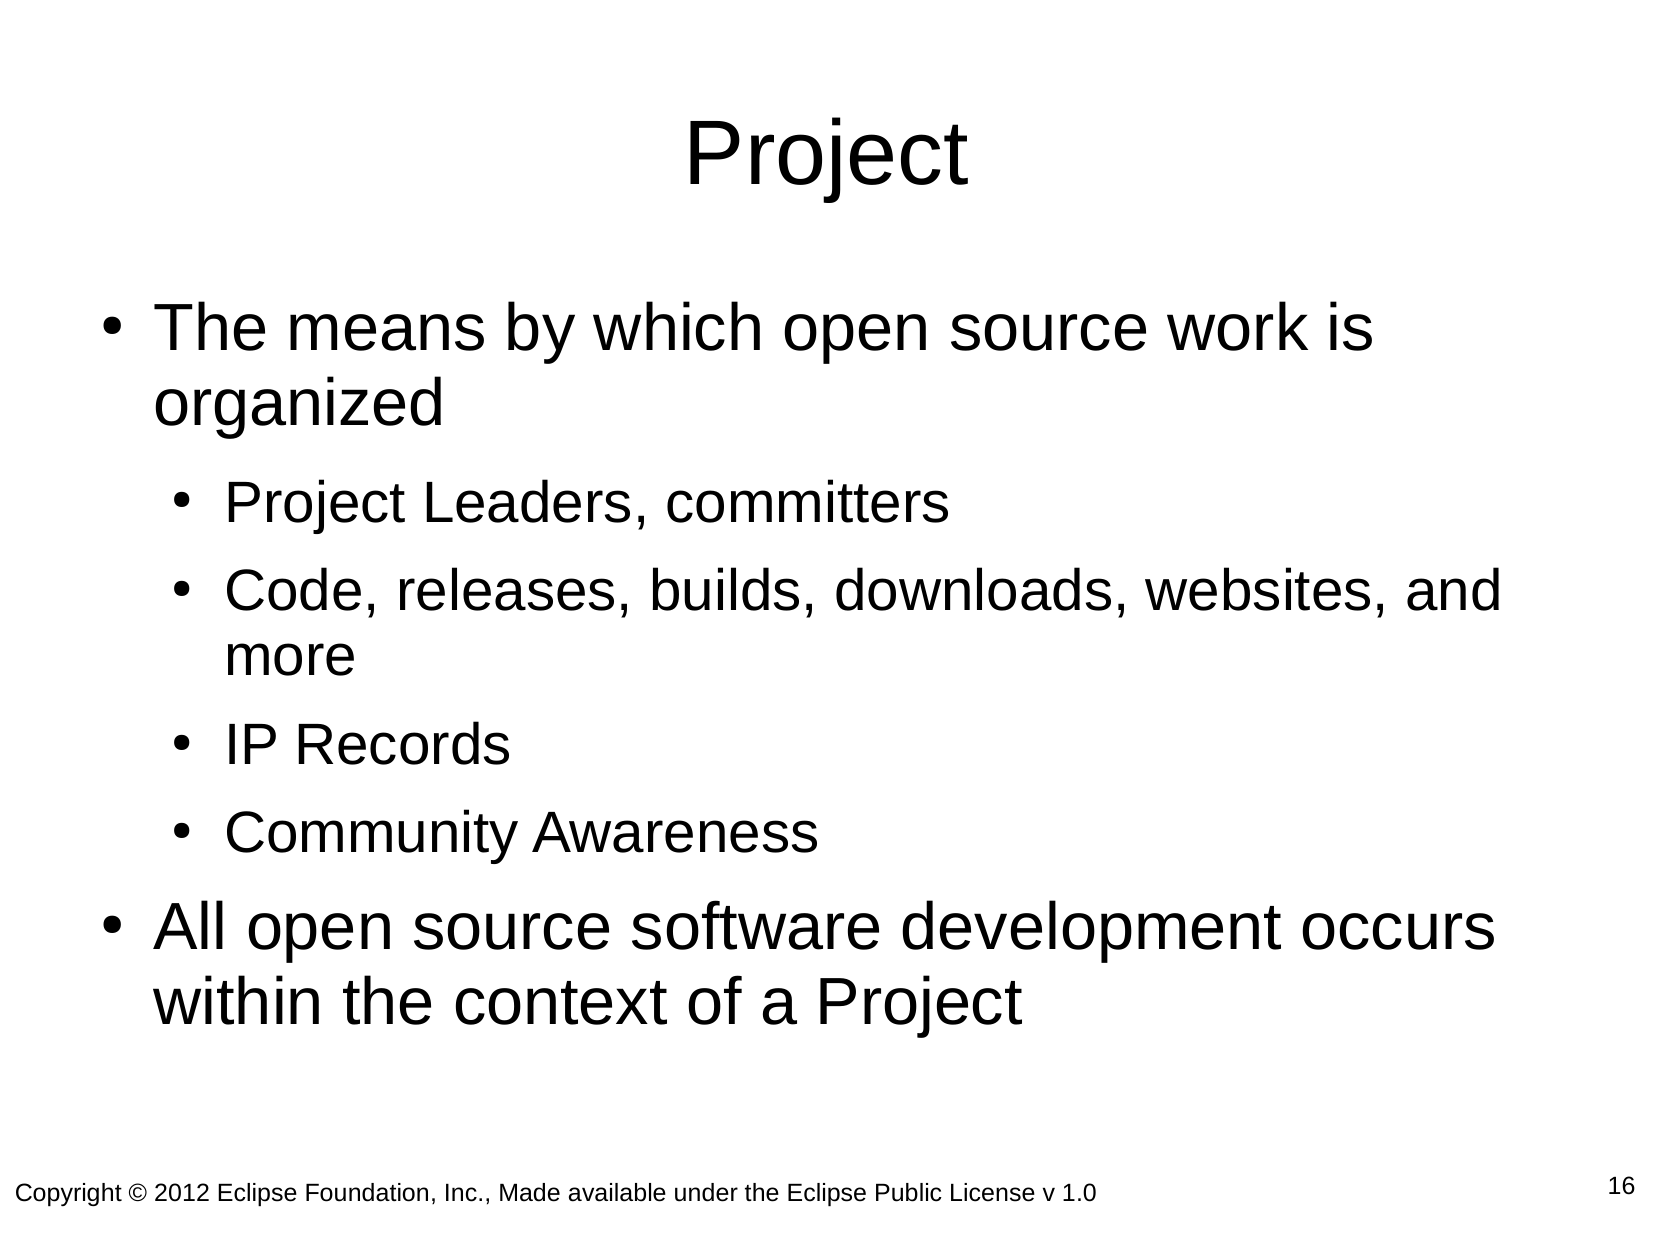

# Project
The means by which open source work is organized
Project Leaders, committers
Code, releases, builds, downloads, websites, and more
IP Records
Community Awareness
All open source software development occurs within the context of a Project
16